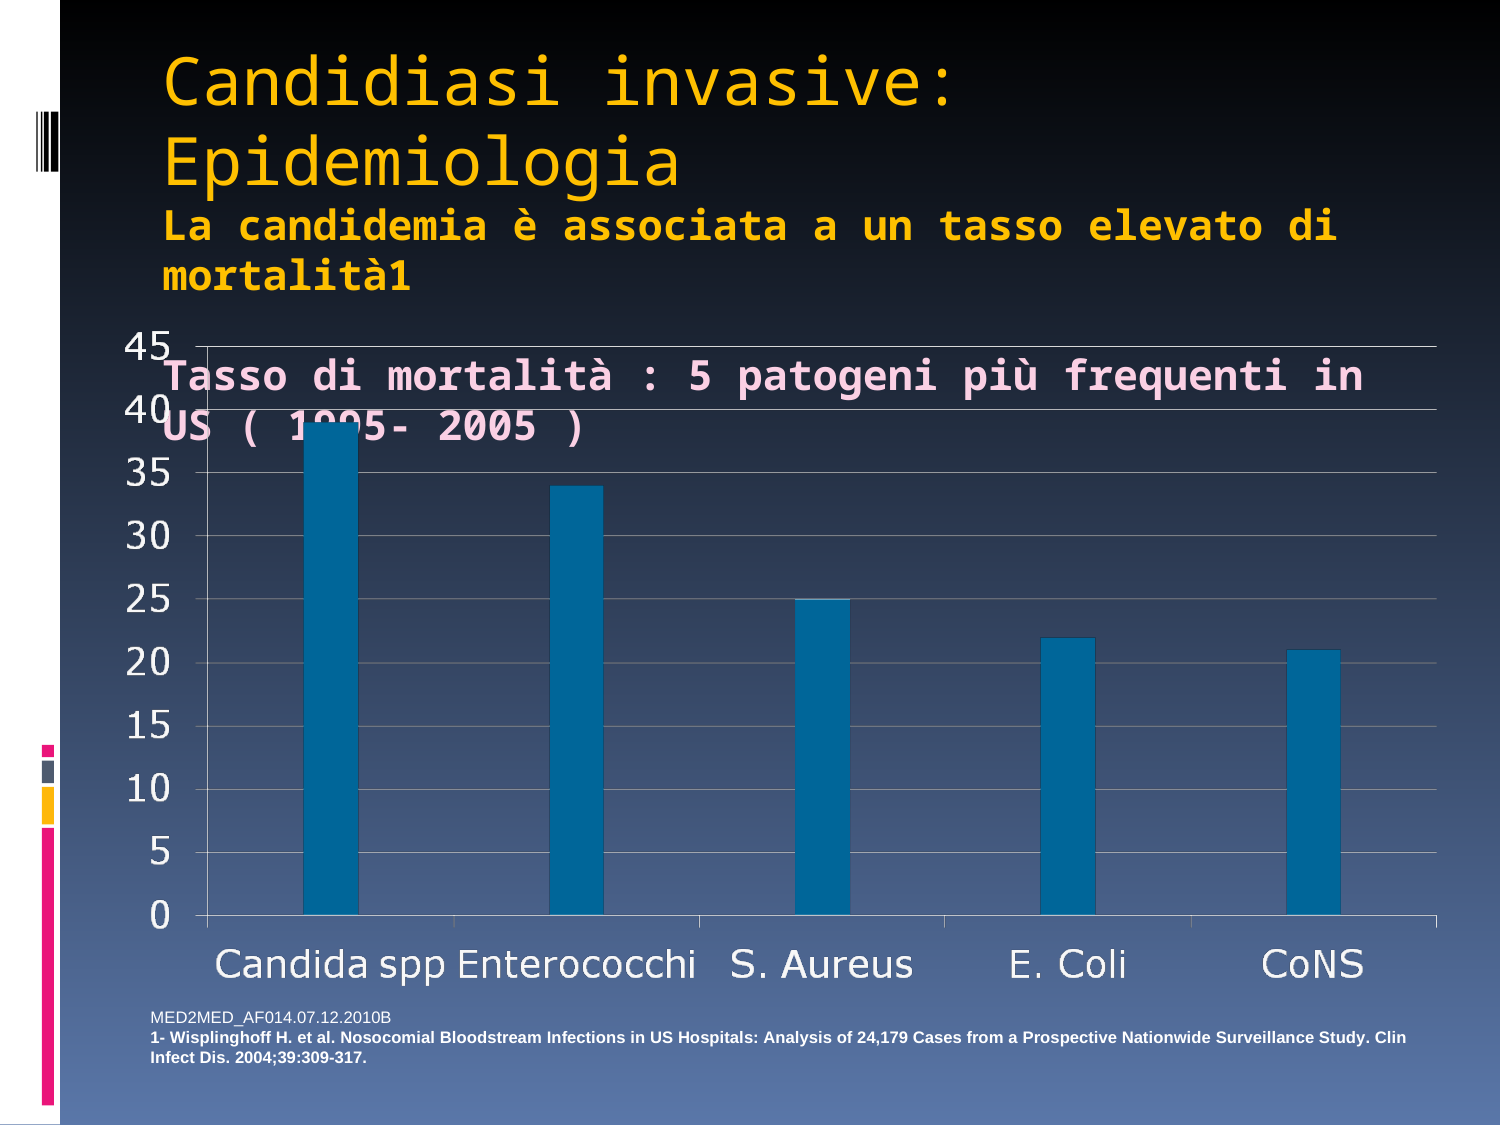

# Candidiasi invasive: Epidemiologia La candidemia è associata a un tasso elevato di mortalità1 Tasso di mortalità : 5 patogeni più frequenti in US ( 1995- 2005 )
MED2MED_AF014.07.12.2010B
1- Wisplinghoff H. et al. Nosocomial Bloodstream Infections in US Hospitals: Analysis of 24,179 Cases from a Prospective Nationwide Surveillance Study. Clin Infect Dis. 2004;39:309-317.